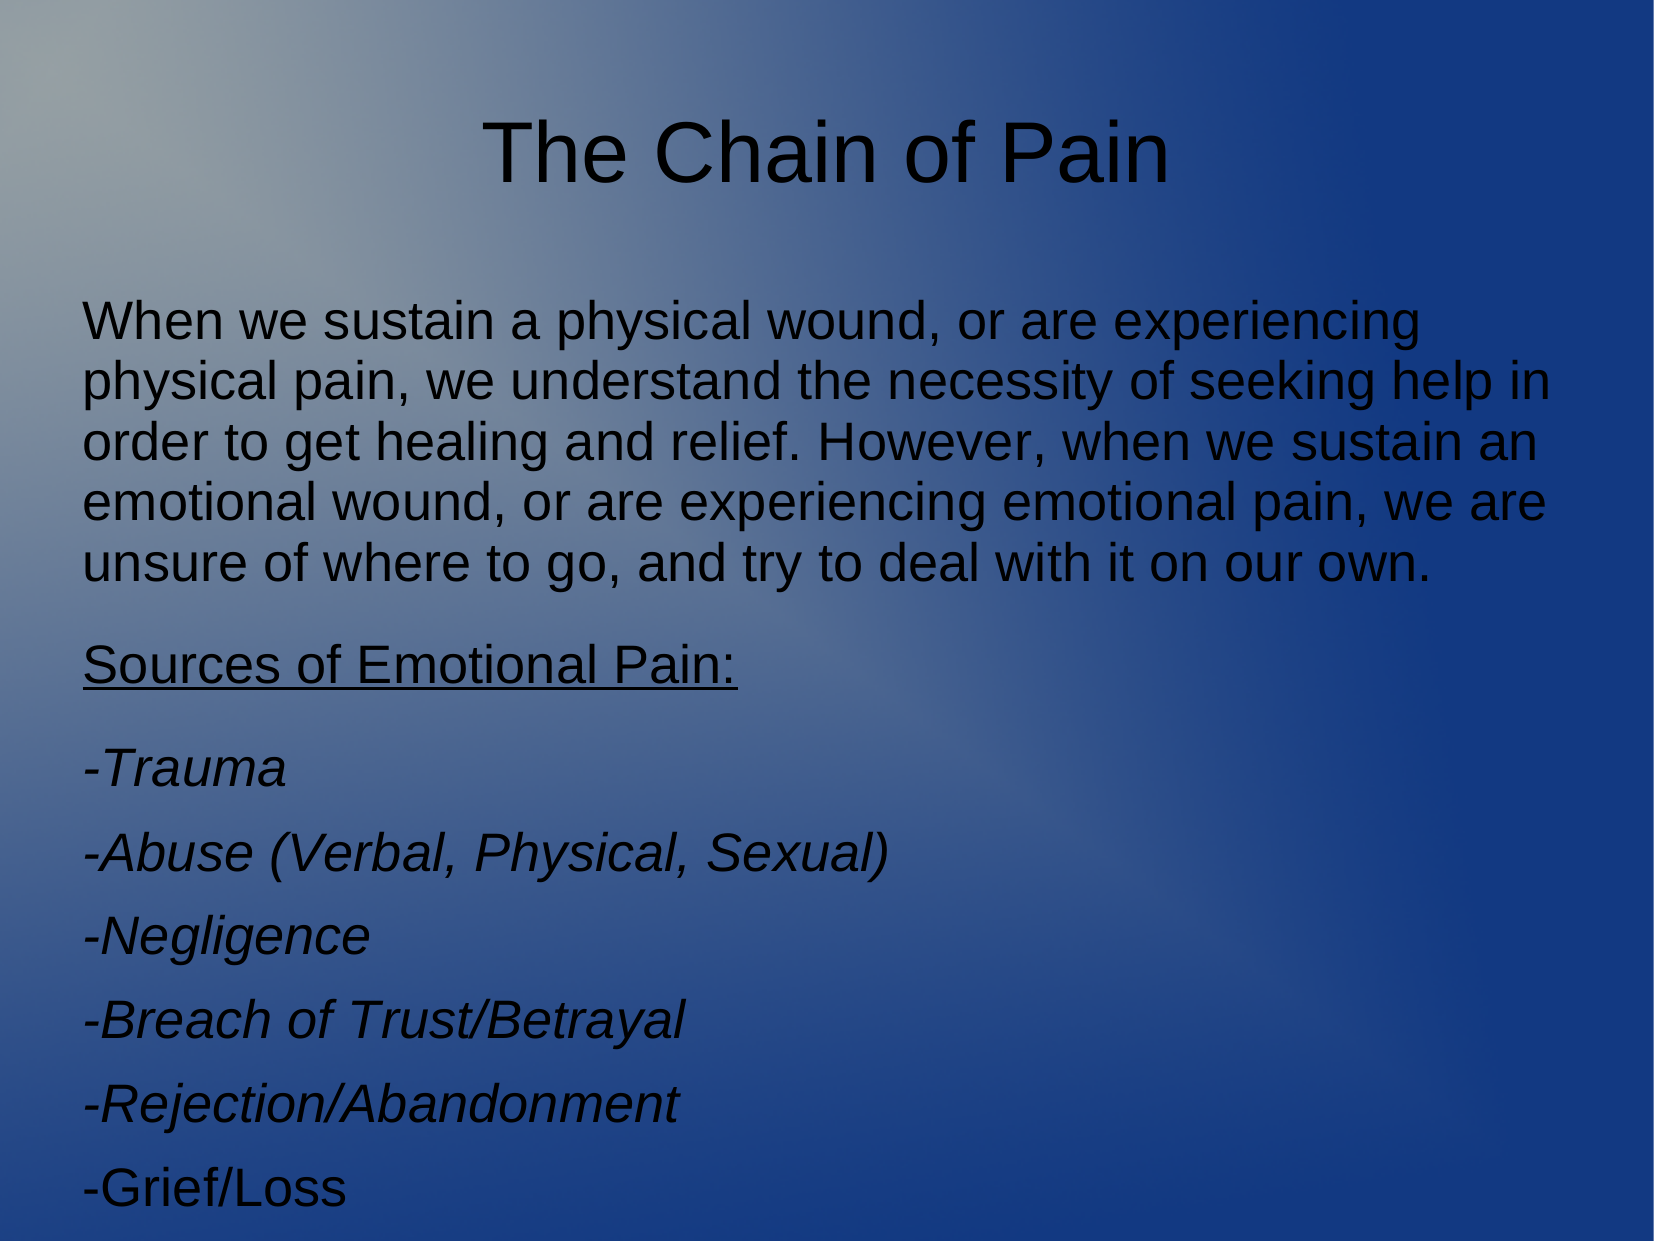

# The Chain of Pain
When we sustain a physical wound, or are experiencing physical pain, we understand the necessity of seeking help in order to get healing and relief. However, when we sustain an emotional wound, or are experiencing emotional pain, we are unsure of where to go, and try to deal with it on our own.
Sources of Emotional Pain:
-Trauma
-Abuse (Verbal, Physical, Sexual)
-Negligence
-Breach of Trust/Betrayal
-Rejection/Abandonment
-Grief/Loss